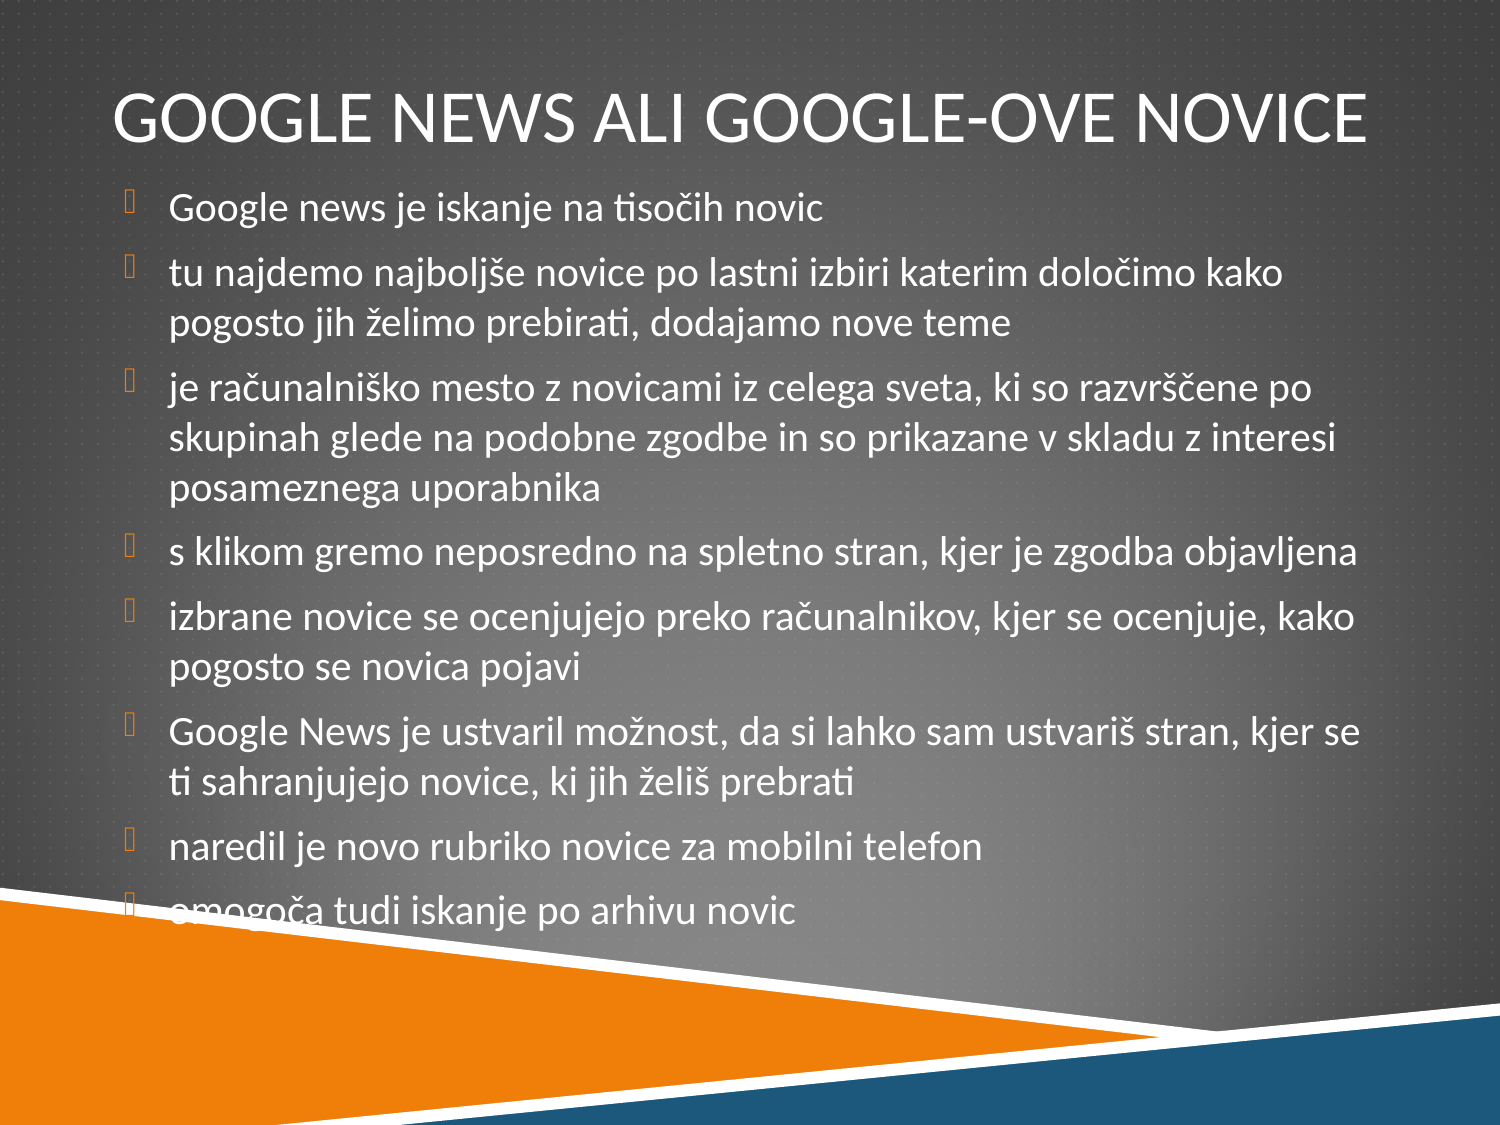

# GOOGLE NEWS ALI GOOGLE-OVE NOVICE
Google news je iskanje na tisočih novic
tu najdemo najboljše novice po lastni izbiri katerim določimo kako pogosto jih želimo prebirati, dodajamo nove teme
je računalniško mesto z novicami iz celega sveta, ki so razvrščene po skupinah glede na podobne zgodbe in so prikazane v skladu z interesi posameznega uporabnika
s klikom gremo neposredno na spletno stran, kjer je zgodba objavljena
izbrane novice se ocenjujejo preko računalnikov, kjer se ocenjuje, kako pogosto se novica pojavi
Google News je ustvaril možnost, da si lahko sam ustvariš stran, kjer se ti sahranjujejo novice, ki jih želiš prebrati
naredil je novo rubriko novice za mobilni telefon
omogoča tudi iskanje po arhivu novic